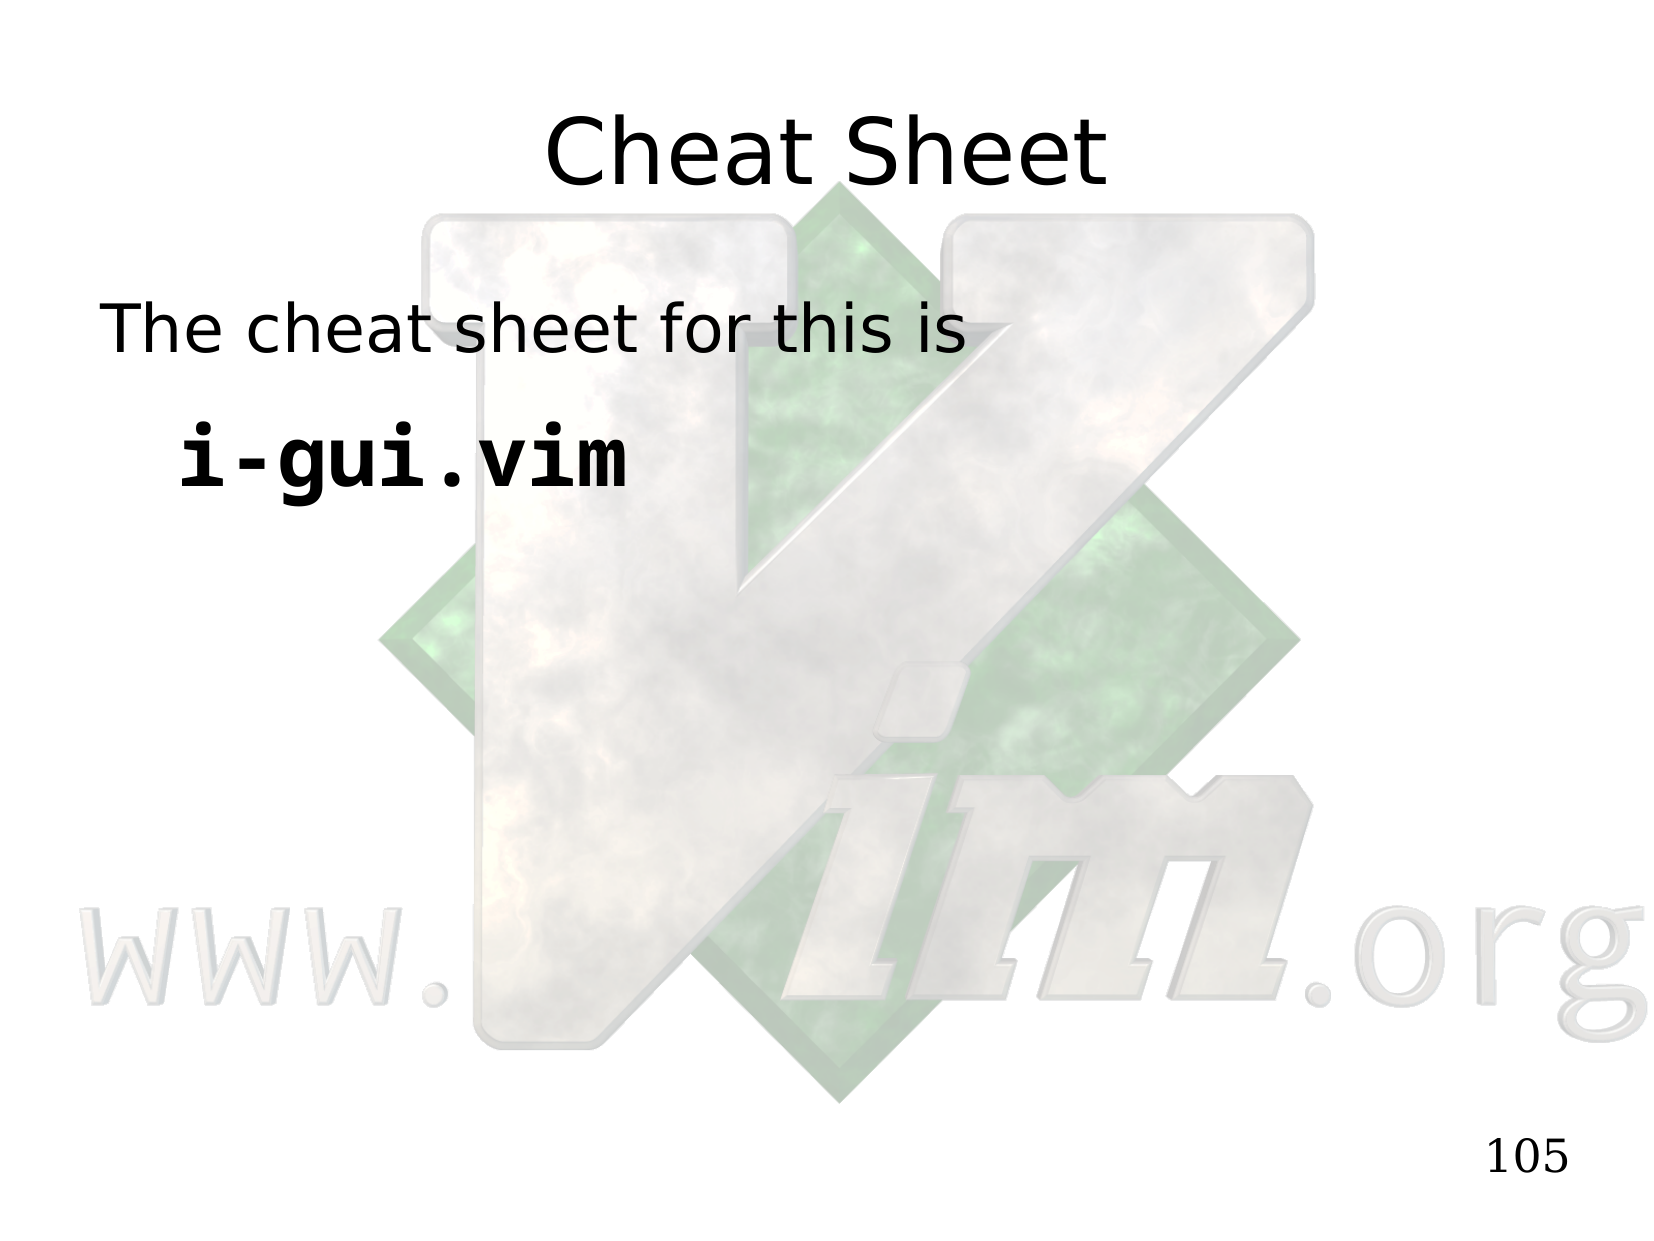

# Cheat Sheet
The cheat sheet for this is
i-gui.vim
105